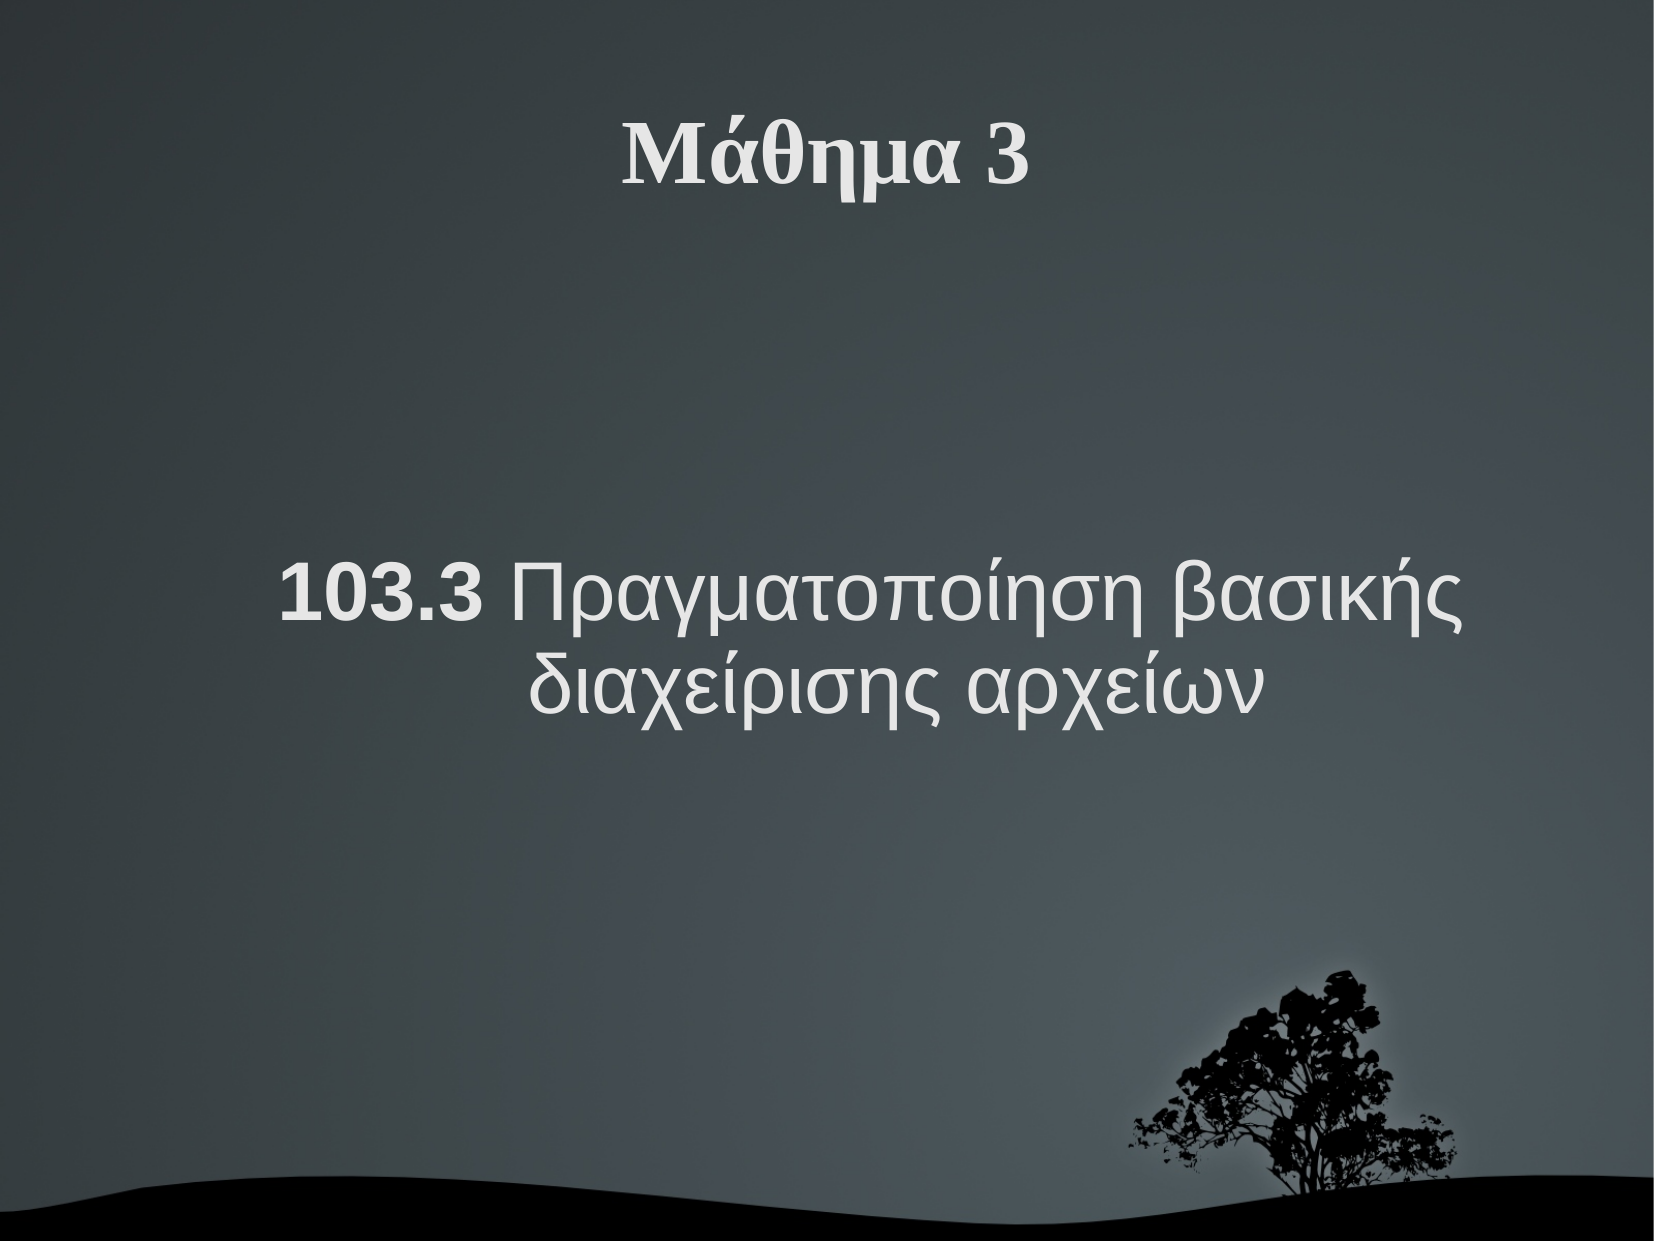

# Μάθημα 3
103.3 Πραγματοποίηση βασικής διαχείρισης αρχείων